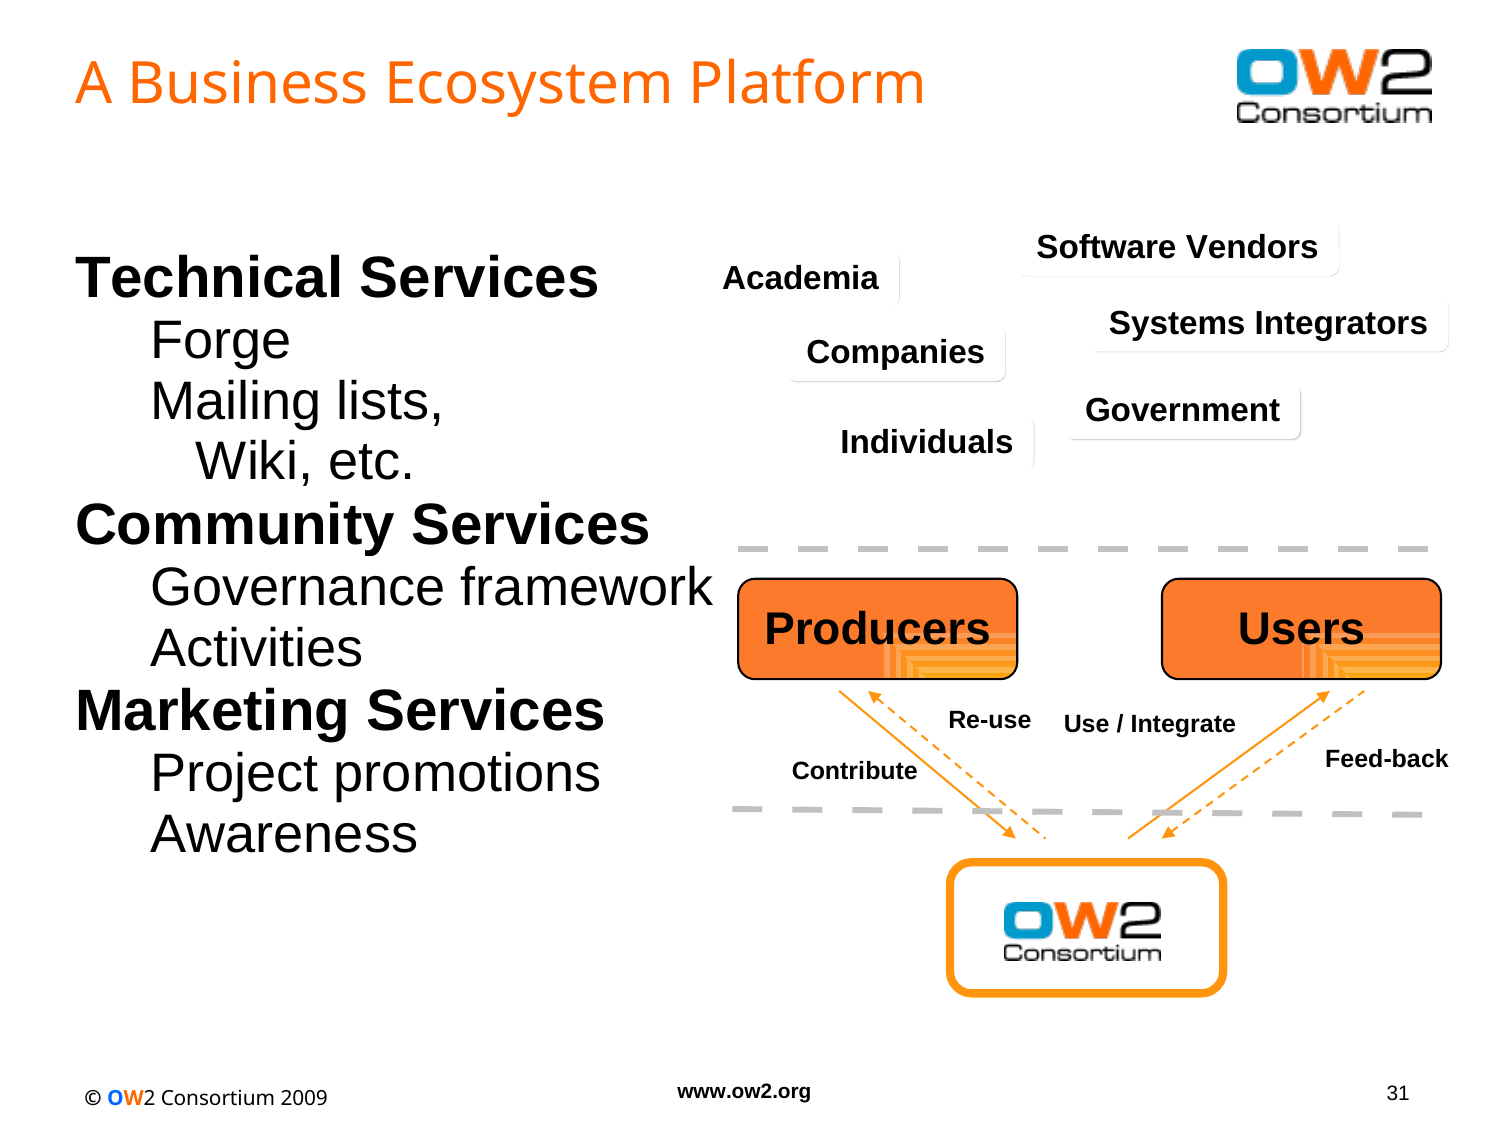

# A Business Ecosystem Platform
Software Vendors
Technical Services
Forge
Mailing lists,
Wiki, etc.
Community Services
Governance framework
Activities
Marketing Services
Project promotions
Awareness
Academia
Systems Integrators
Companies
Government
Individuals
Producers
Users
Re-use
Use / Integrate
Feed-back
Contribute
31